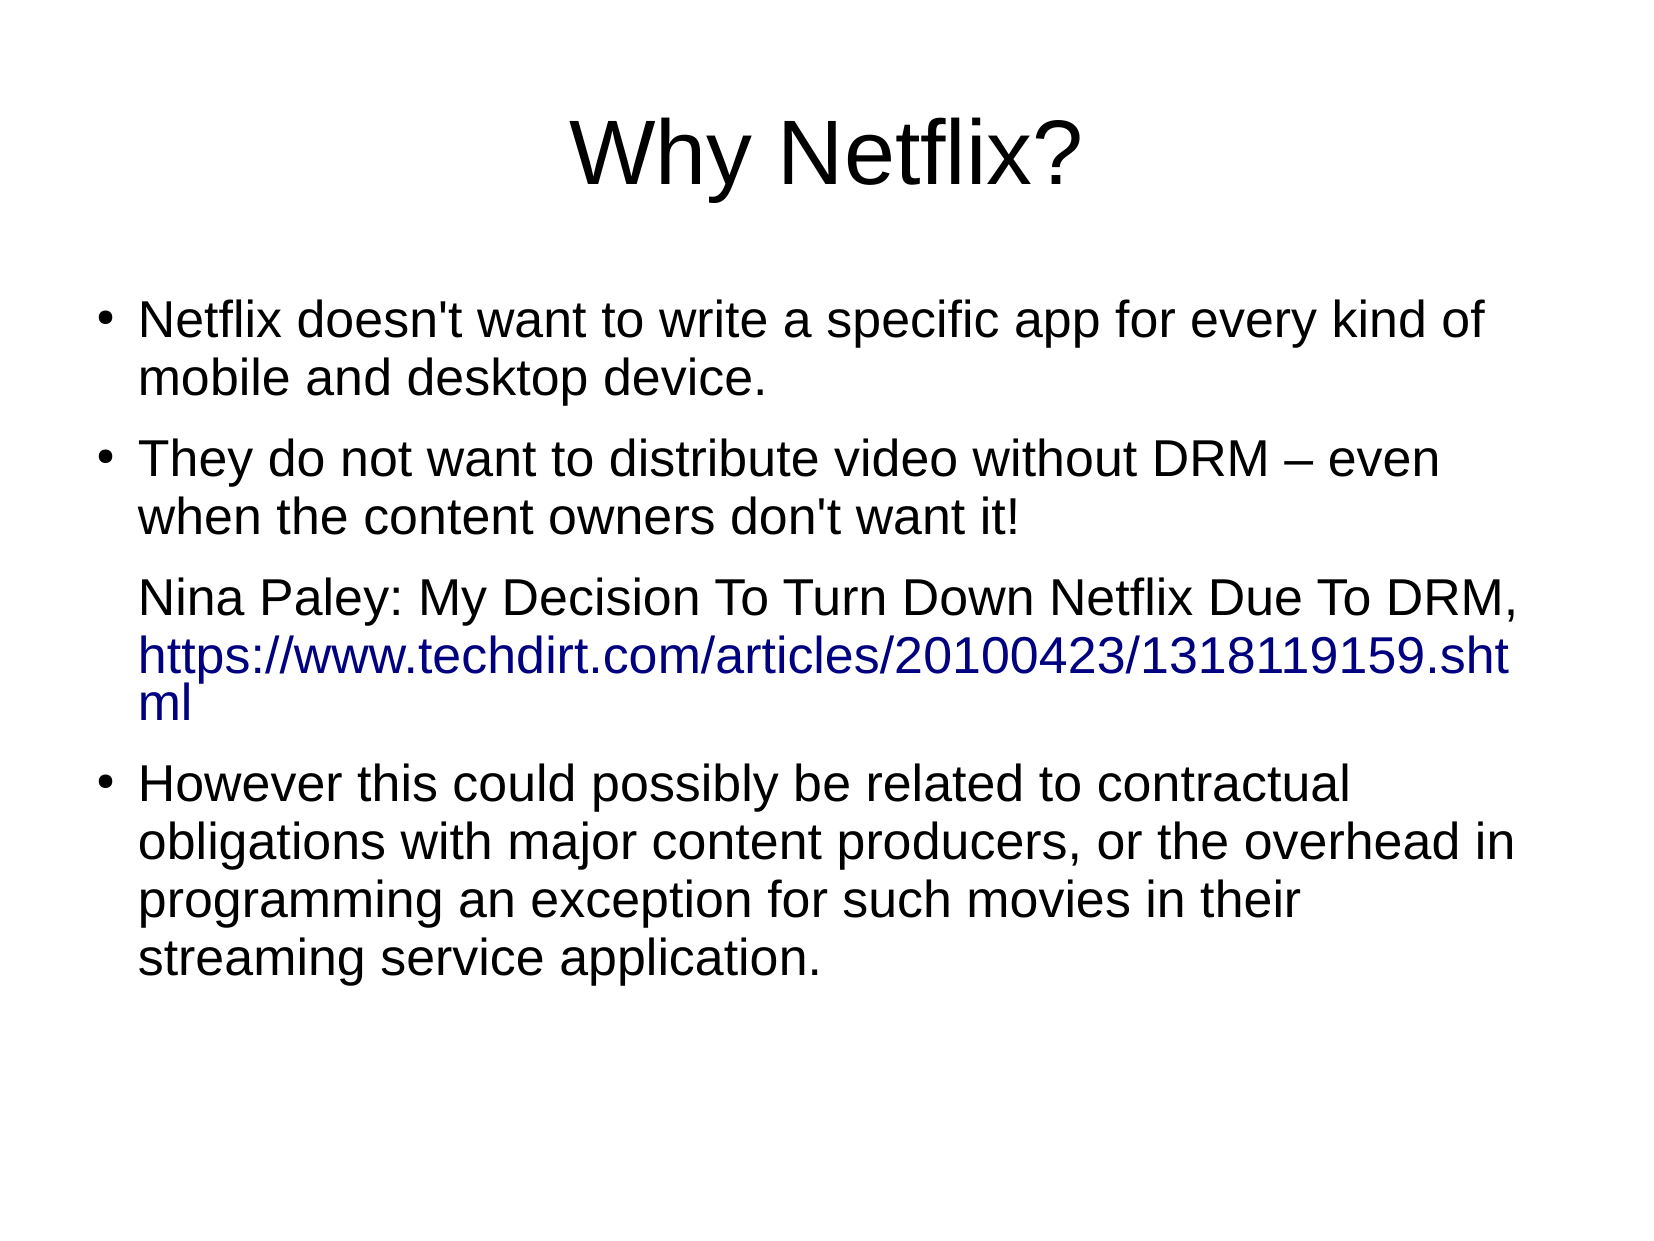

# Why Netflix?
Netflix doesn't want to write a specific app for every kind of mobile and desktop device.
They do not want to distribute video without DRM – even when the content owners don't want it!
Nina Paley: My Decision To Turn Down Netflix Due To DRM, https://www.techdirt.com/articles/20100423/1318119159.shtml
However this could possibly be related to contractual obligations with major content producers, or the overhead in programming an exception for such movies in their streaming service application.